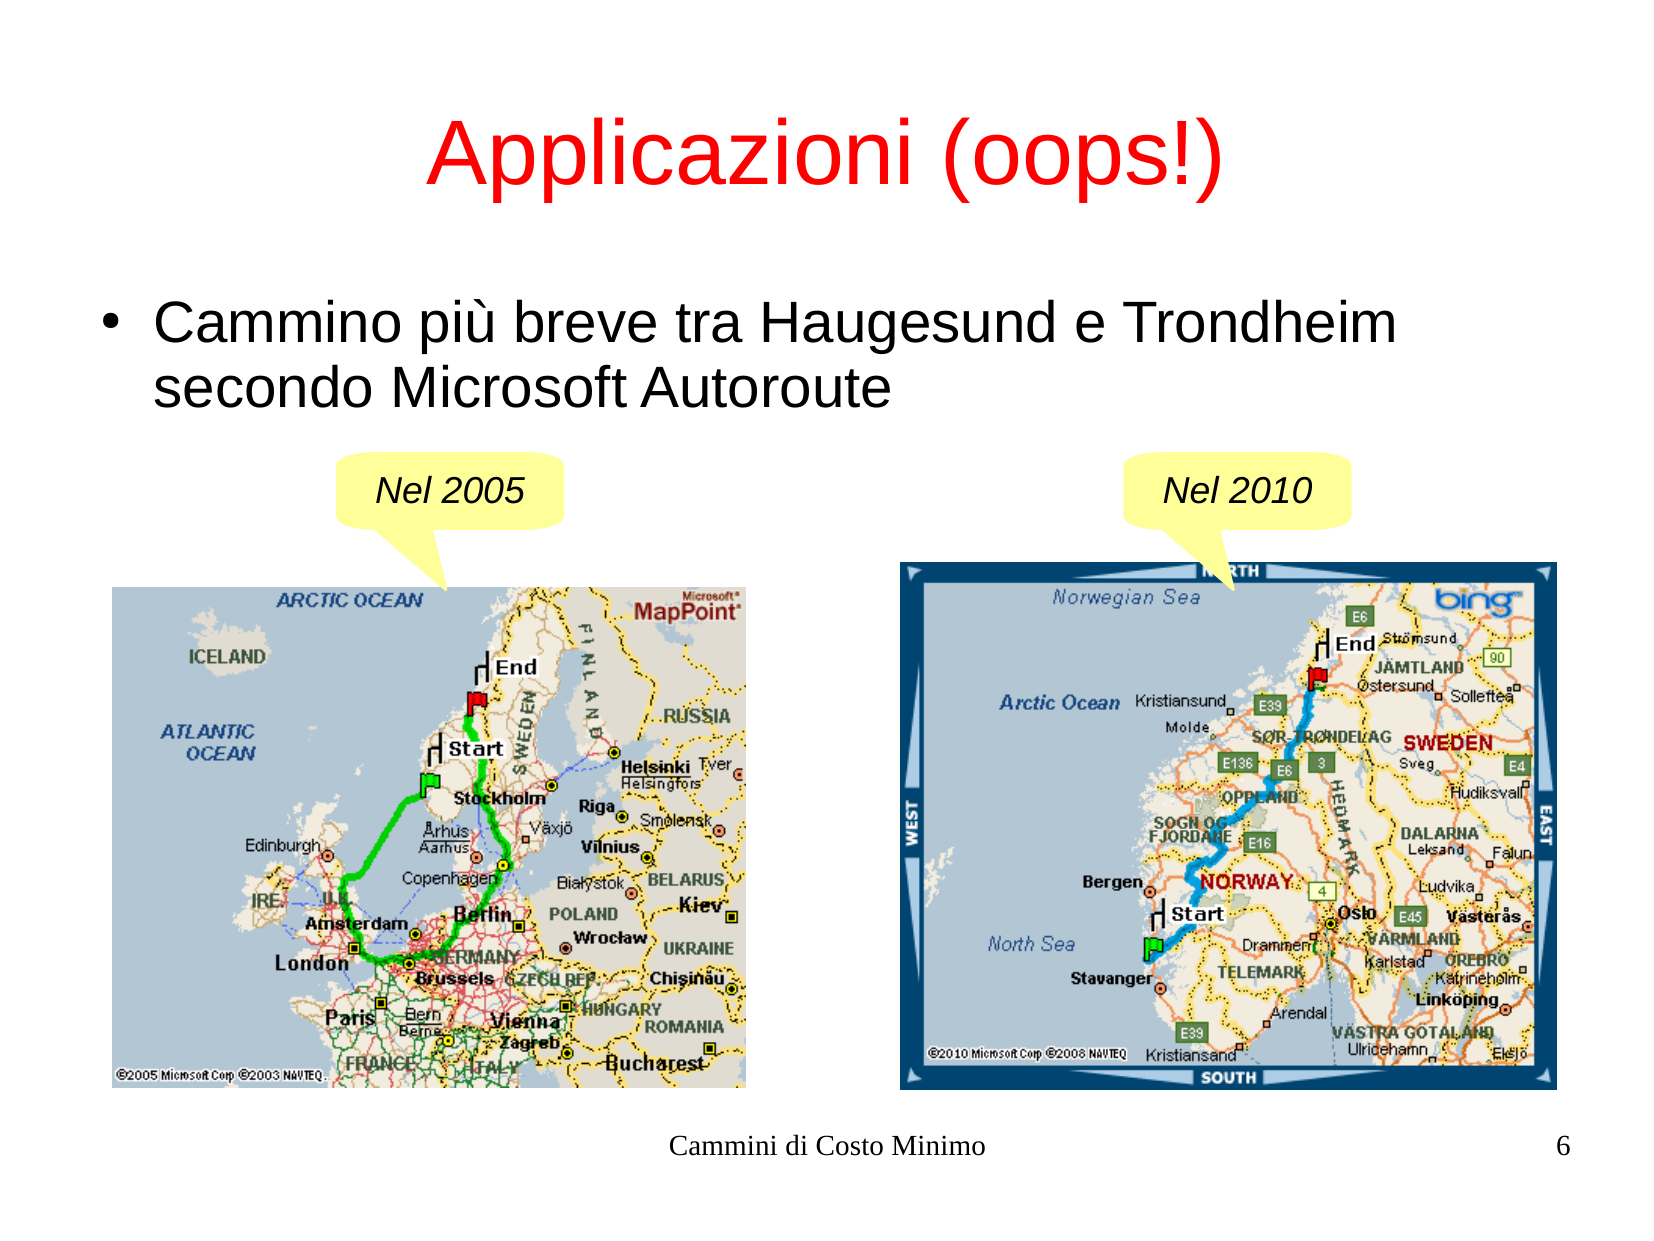

# Applicazioni (oops!)
Cammino più breve tra Haugesund e Trondheim secondo Microsoft Autoroute
Nel 2005
Nel 2010
Cammini di Costo Minimo
6